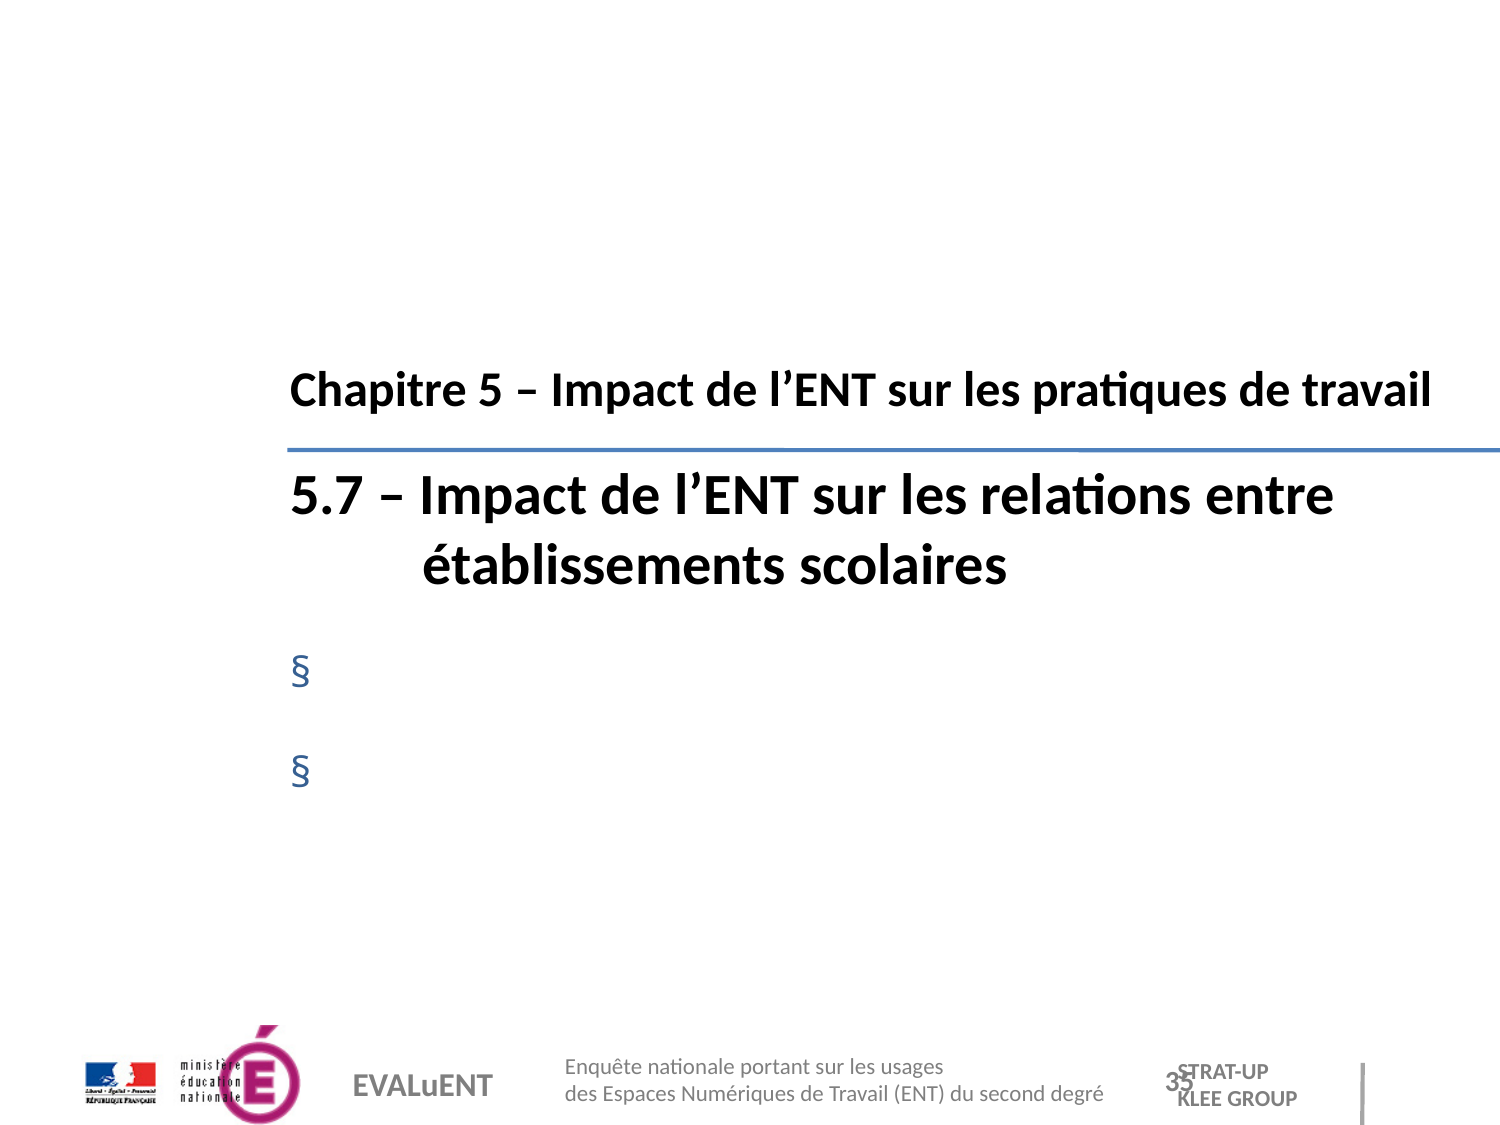

Chapitre 5 – Impact de l’ENT sur les pratiques de travail
5.7 – Impact de l’ENT sur les relations entre
 établissements scolaires